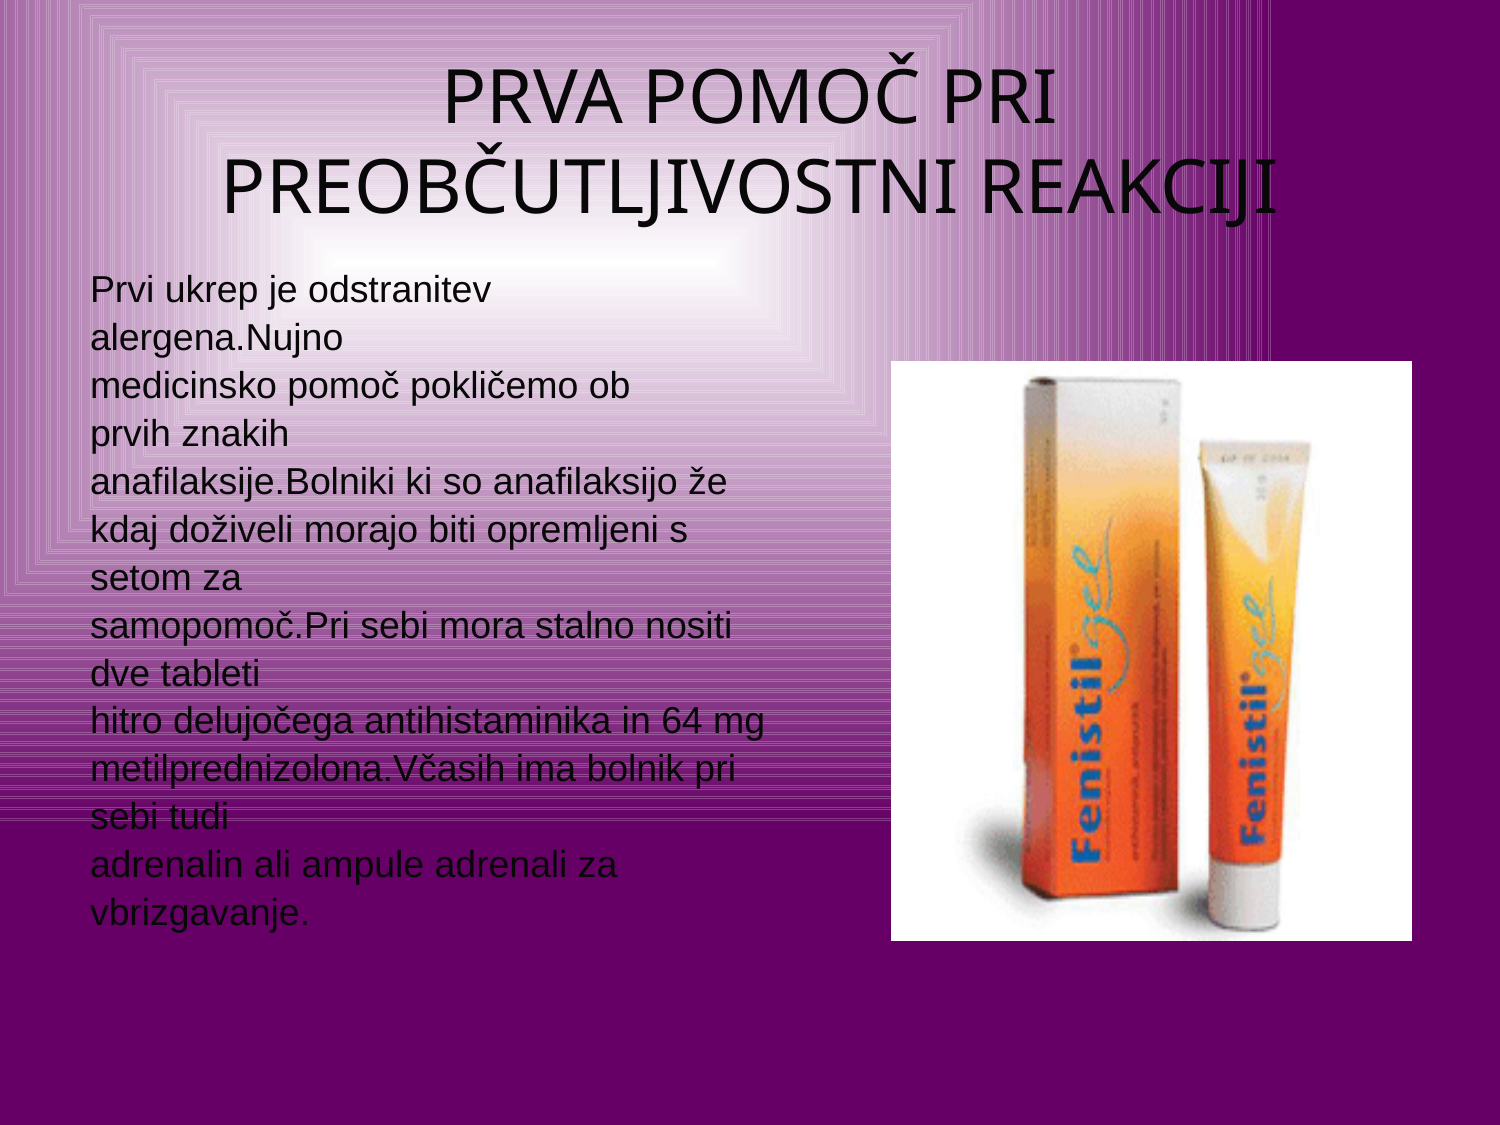

# PRVA POMOČ PRI PREOBČUTLJIVOSTNI REAKCIJI
Prvi ukrep je odstranitev
alergena.Nujno
medicinsko pomoč pokličemo ob
prvih znakih
anafilaksije.Bolniki ki so anafilaksijo že
kdaj doživeli morajo biti opremljeni s
setom za
samopomoč.Pri sebi mora stalno nositi
dve tableti
hitro delujočega antihistaminika in 64 mg
metilprednizolona.Včasih ima bolnik pri
sebi tudi
adrenalin ali ampule adrenali za
vbrizgavanje.